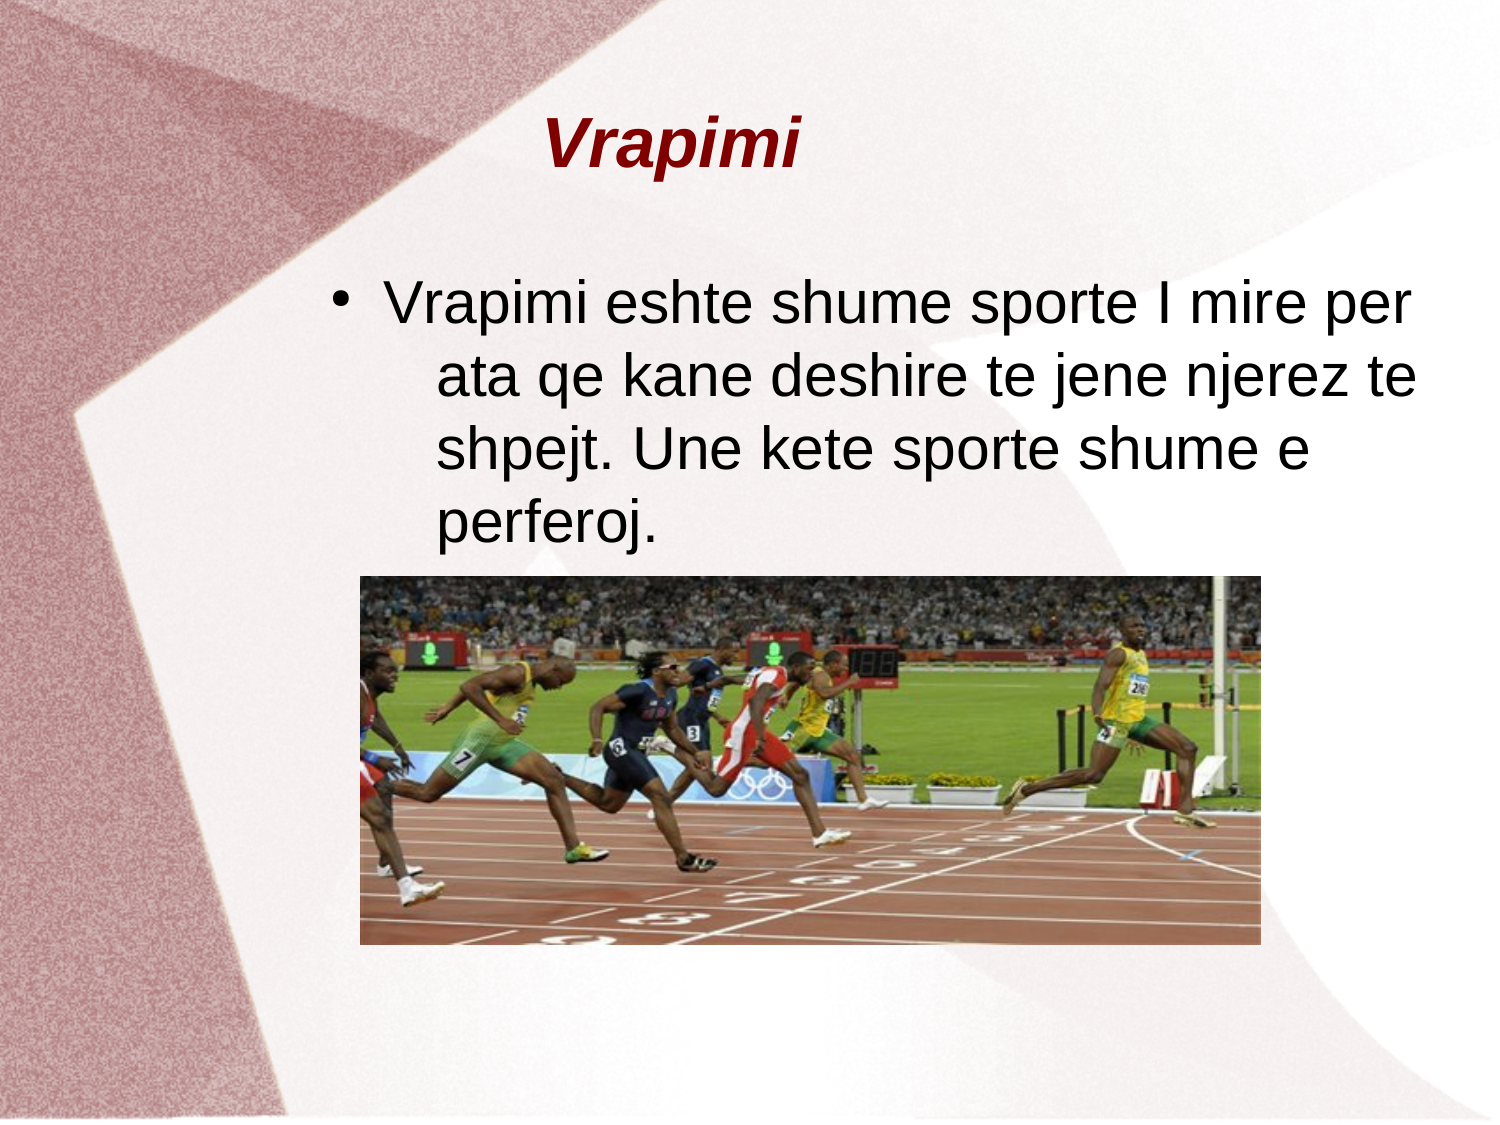

# Vrapimi
Vrapimi eshte shume sporte I mire per ata qe kane deshire te jene njerez te shpejt. Une kete sporte shume e perferoj.